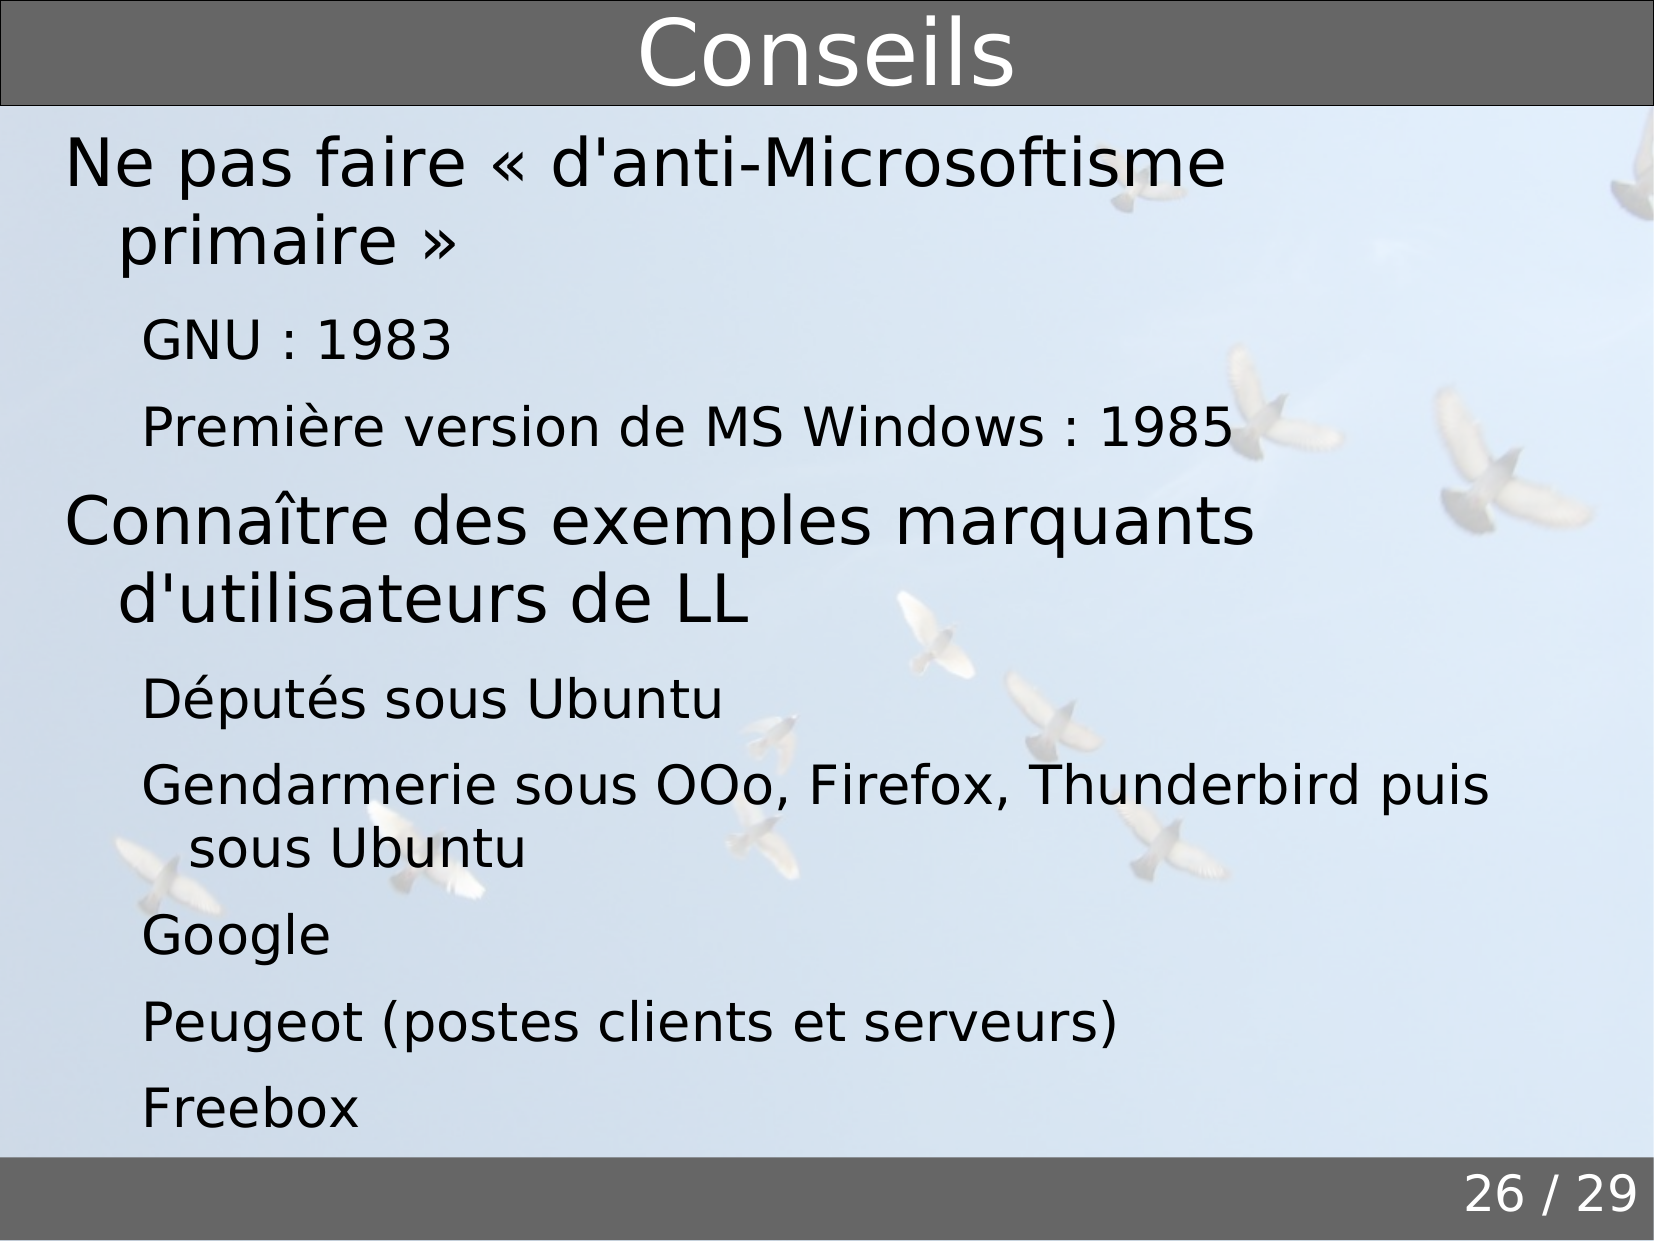

# Conseils
Ne pas faire « d'anti-Microsoftisme primaire »
GNU : 1983
Première version de MS Windows : 1985
Connaître des exemples marquants d'utilisateurs de LL
Députés sous Ubuntu
Gendarmerie sous OOo, Firefox, Thunderbird puis sous Ubuntu
Google
Peugeot (postes clients et serveurs)
Freebox